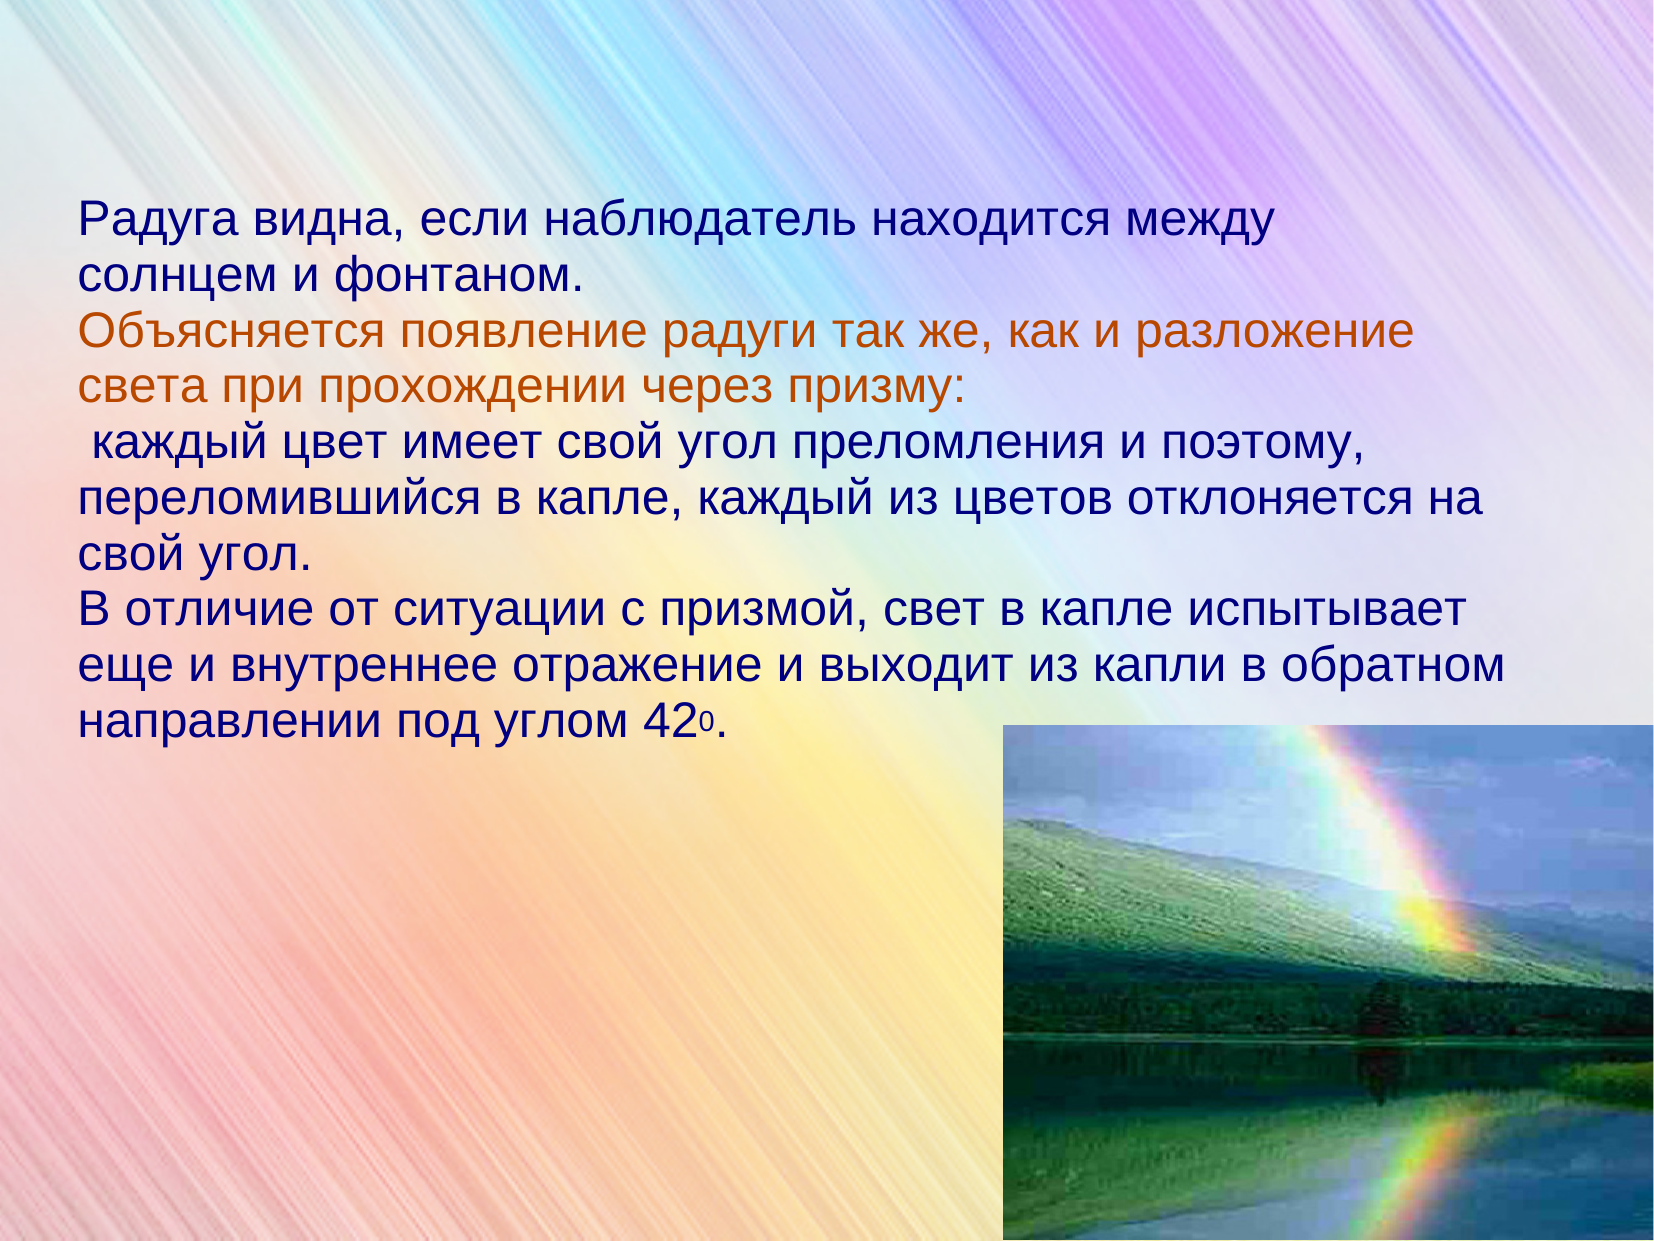

Радуга видна, если наблюдатель находится между
солнцем и фонтаном.
Объясняется появление радуги так же, как и разложение
света при прохождении через призму:
 каждый цвет имеет свой угол преломления и поэтому,
переломившийся в капле, каждый из цветов отклоняется на
свой угол.
В отличие от ситуации с призмой, свет в капле испытывает
еще и внутреннее отражение и выходит из капли в обратном
направлении под углом 420.